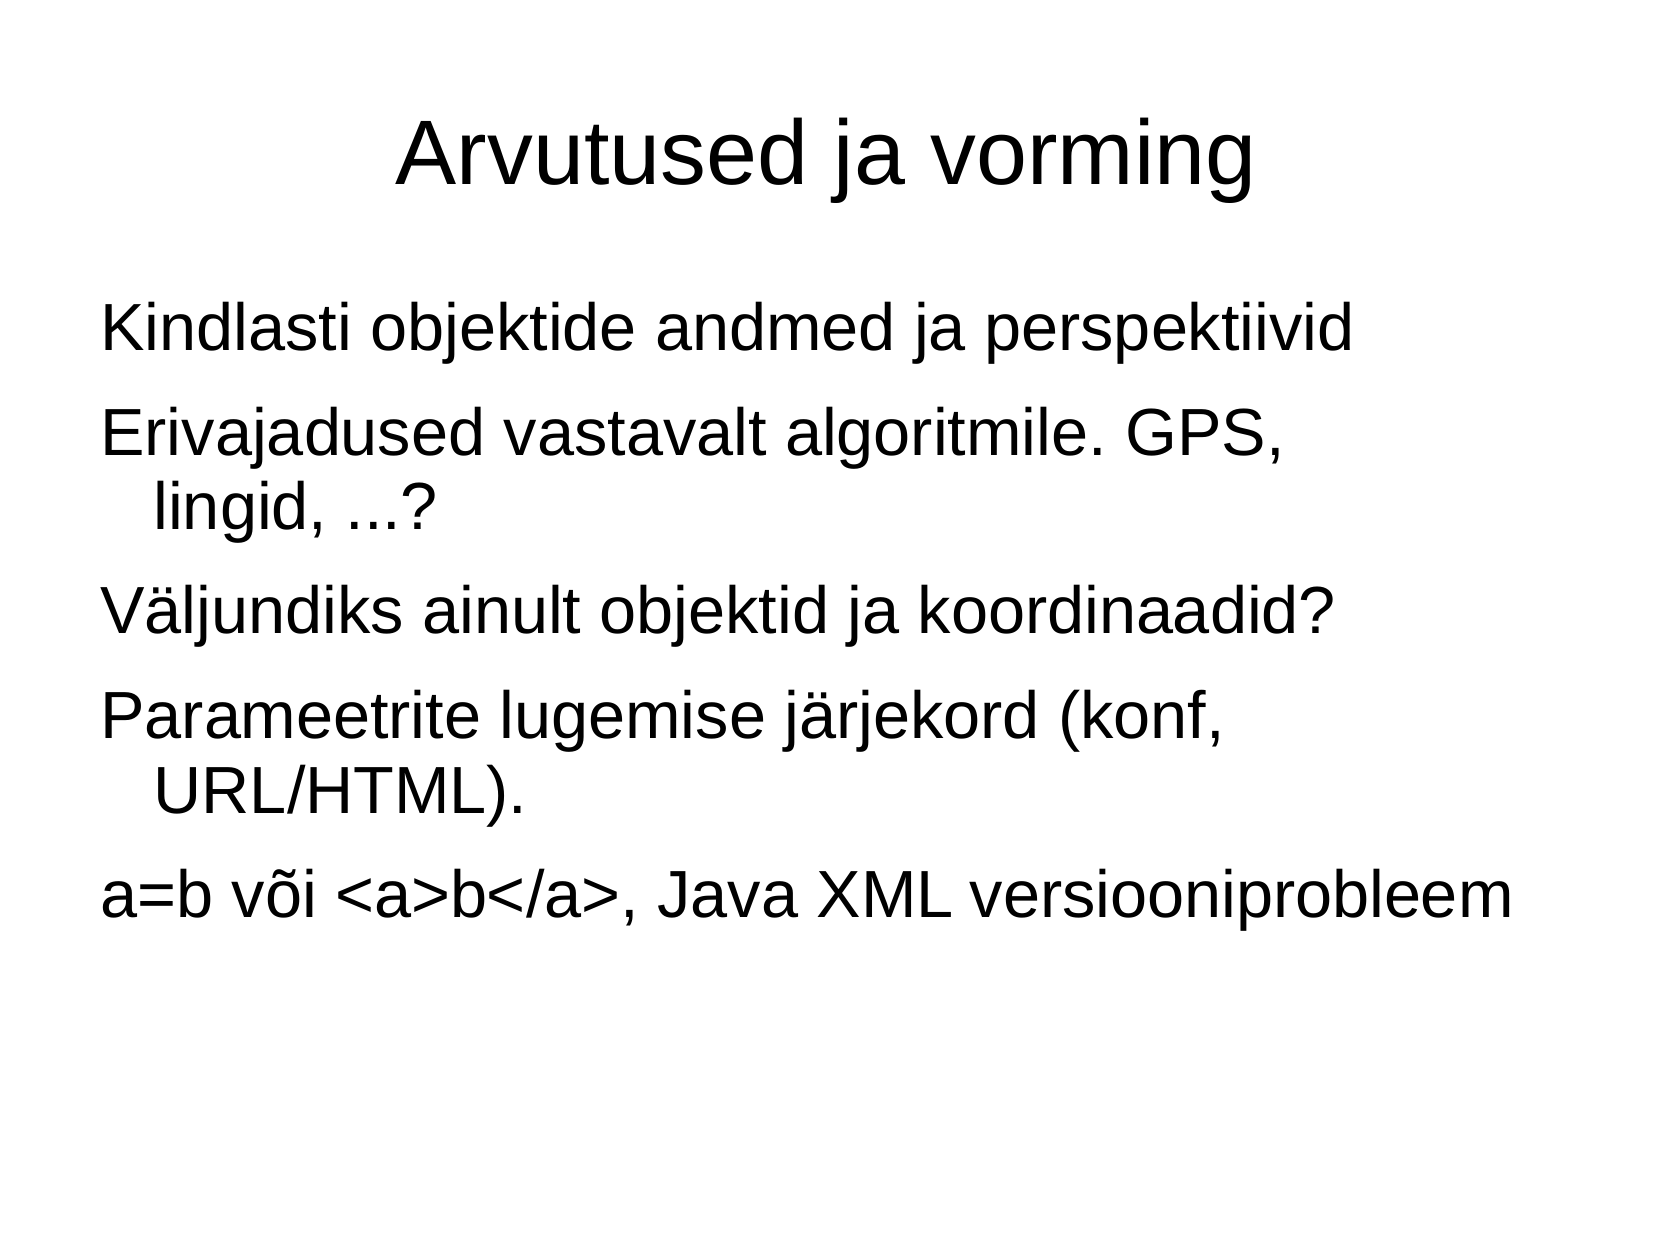

# Arvutused ja vorming
Kindlasti objektide andmed ja perspektiivid
Erivajadused vastavalt algoritmile. GPS, lingid, ...?
Väljundiks ainult objektid ja koordinaadid?
Parameetrite lugemise järjekord (konf, URL/HTML).
a=b või <a>b</a>, Java XML versiooniprobleem